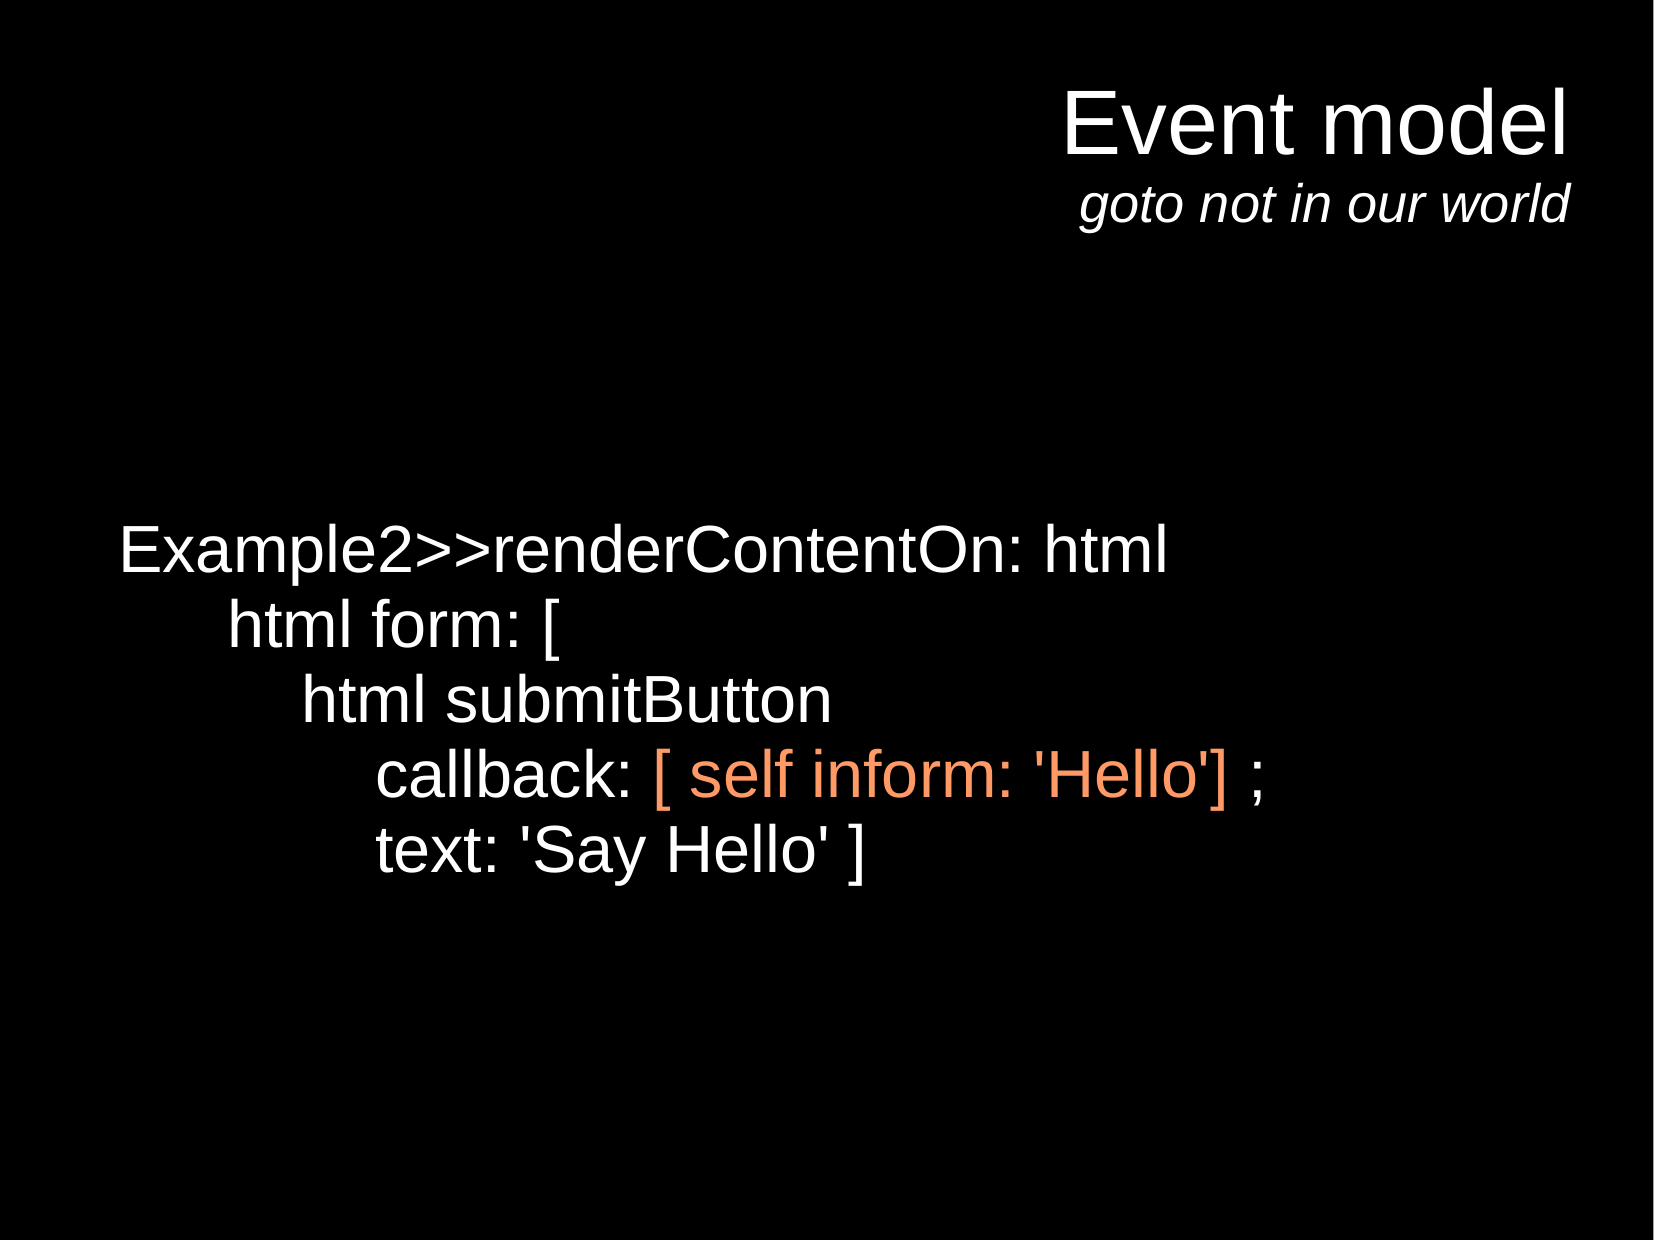

# Event model goto not in our world
Example2>>renderContentOn: html
	html form: [
		html submitButton
			callback: [ self inform: 'Hello'] ;
			text: 'Say Hello' ]